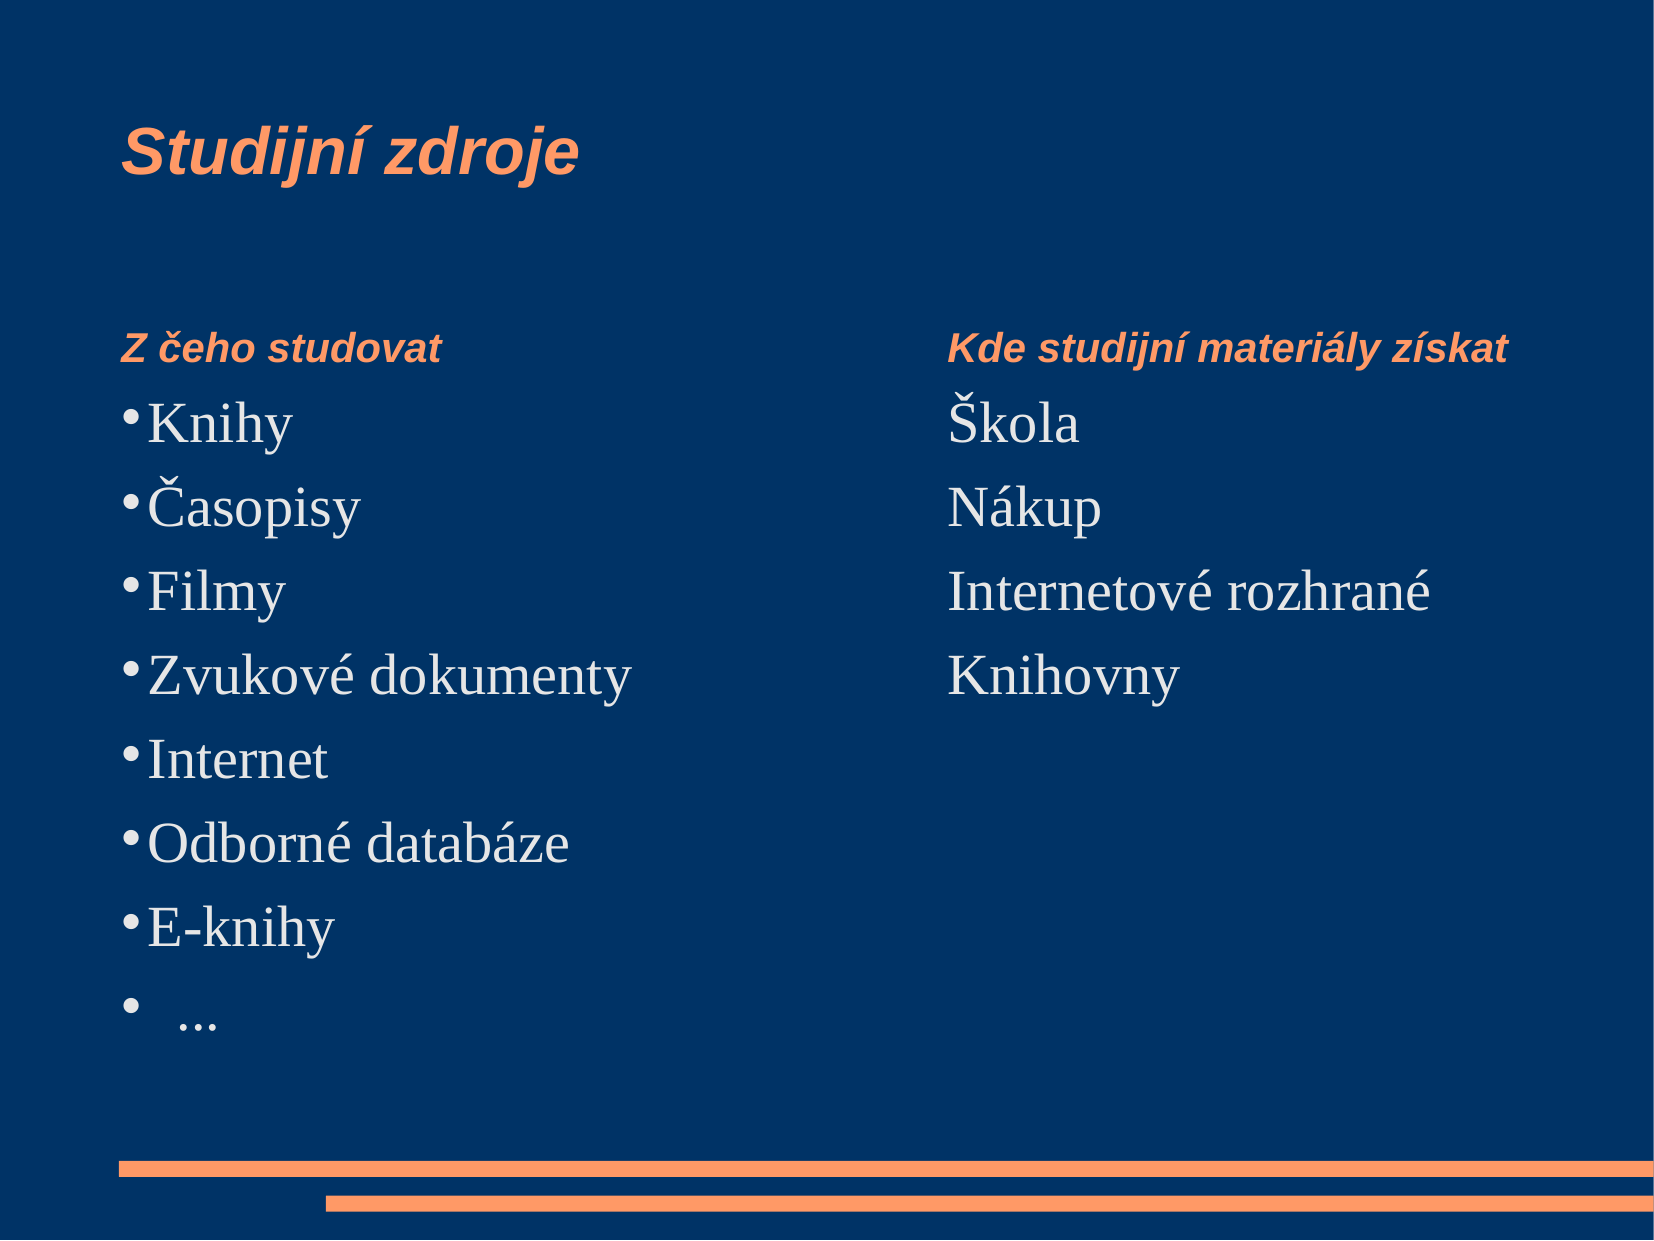

# Studijní zdroje
Z čeho studovat
Knihy
Časopisy
Filmy
Zvukové dokumenty
Internet
Odborné databáze
E-knihy
 ...
Kde studijní materiály získat
Škola
Nákup
Internetové rozhrané
Knihovny